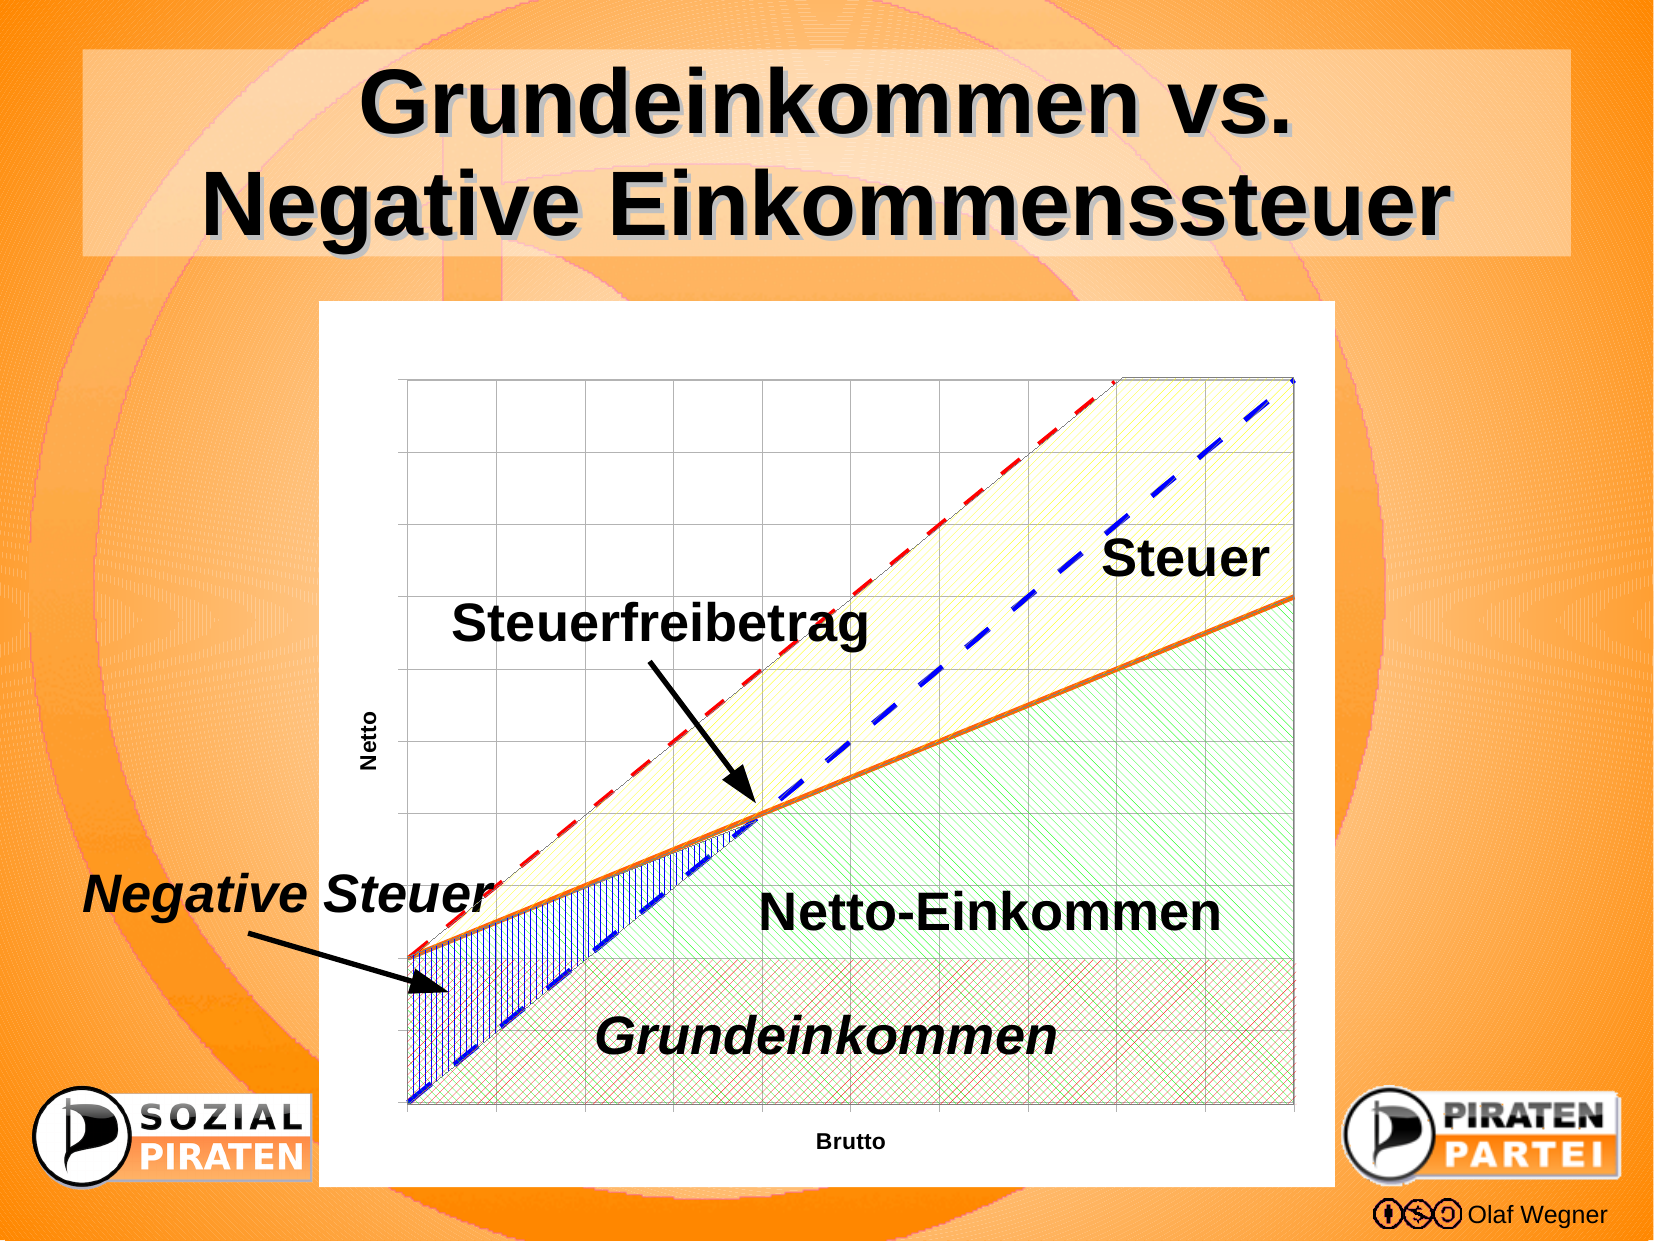

# Grundeinkommen vs. Negative Einkommenssteuer
### Chart
| Category | (N)EKS → GGE | |
|---|---|---|
Steuer
Steuerfreibetrag
Negative Steuer
Netto-Einkommen
Grundeinkommen
Olaf Wegner